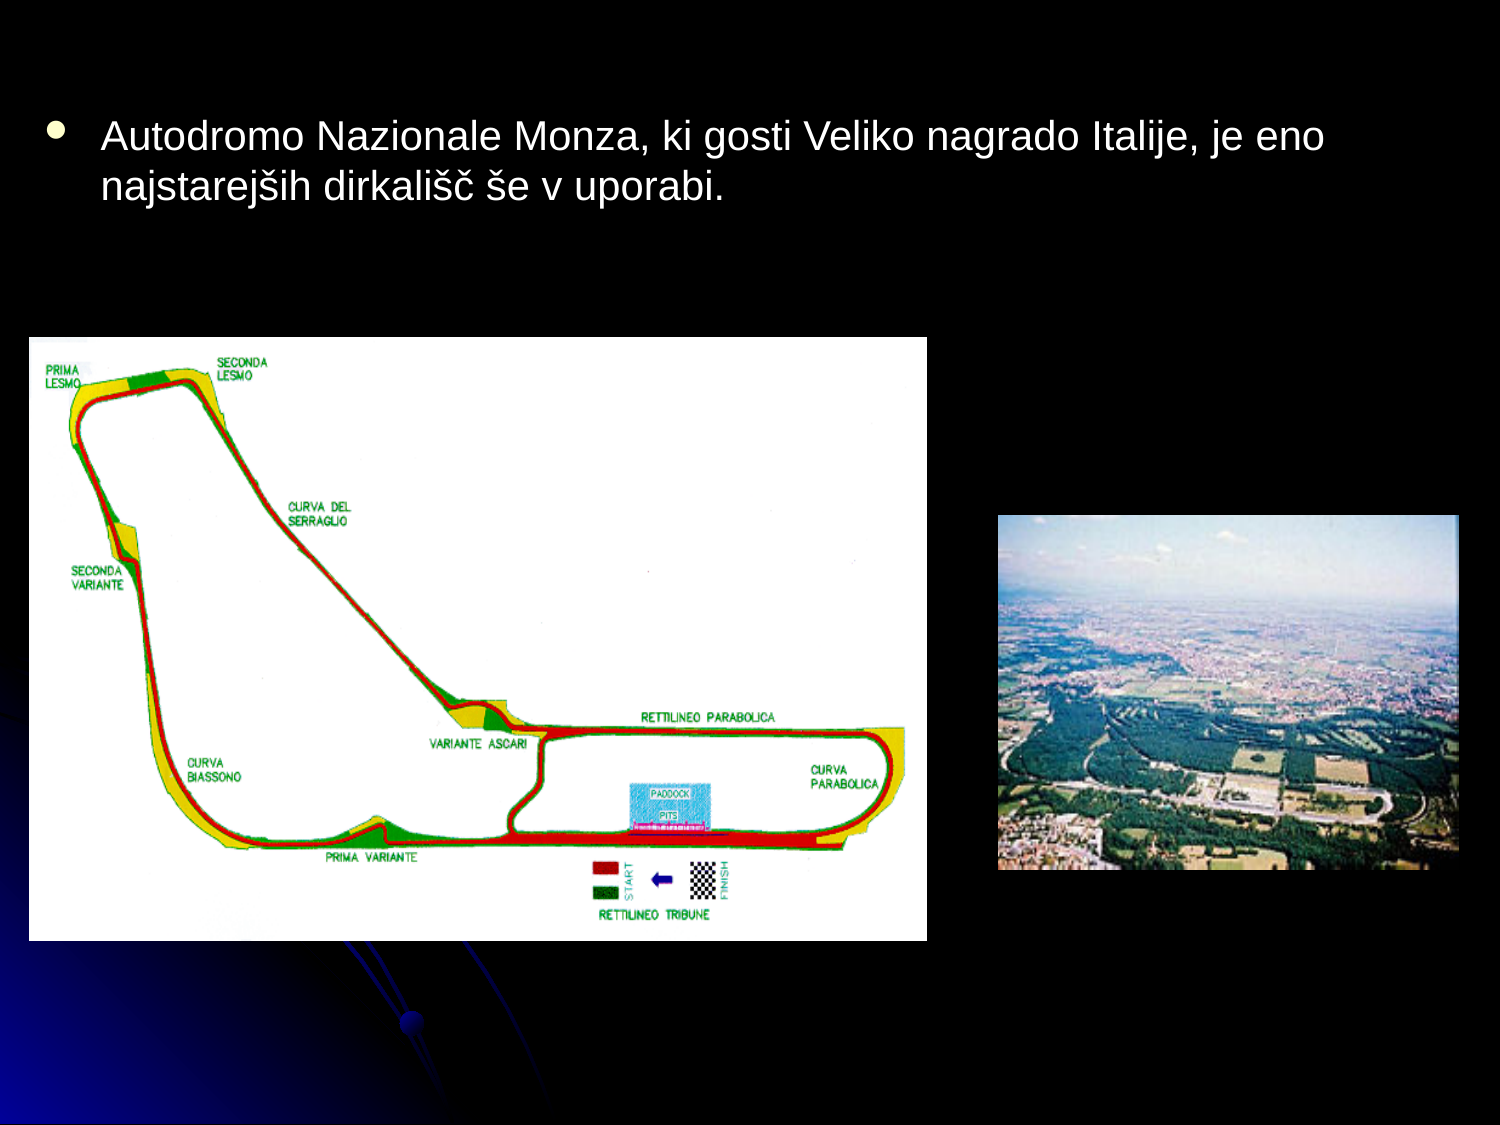

# Autodromo Nazionale Monza, ki gosti Veliko nagrado Italije, je eno najstarejših dirkališč še v uporabi.